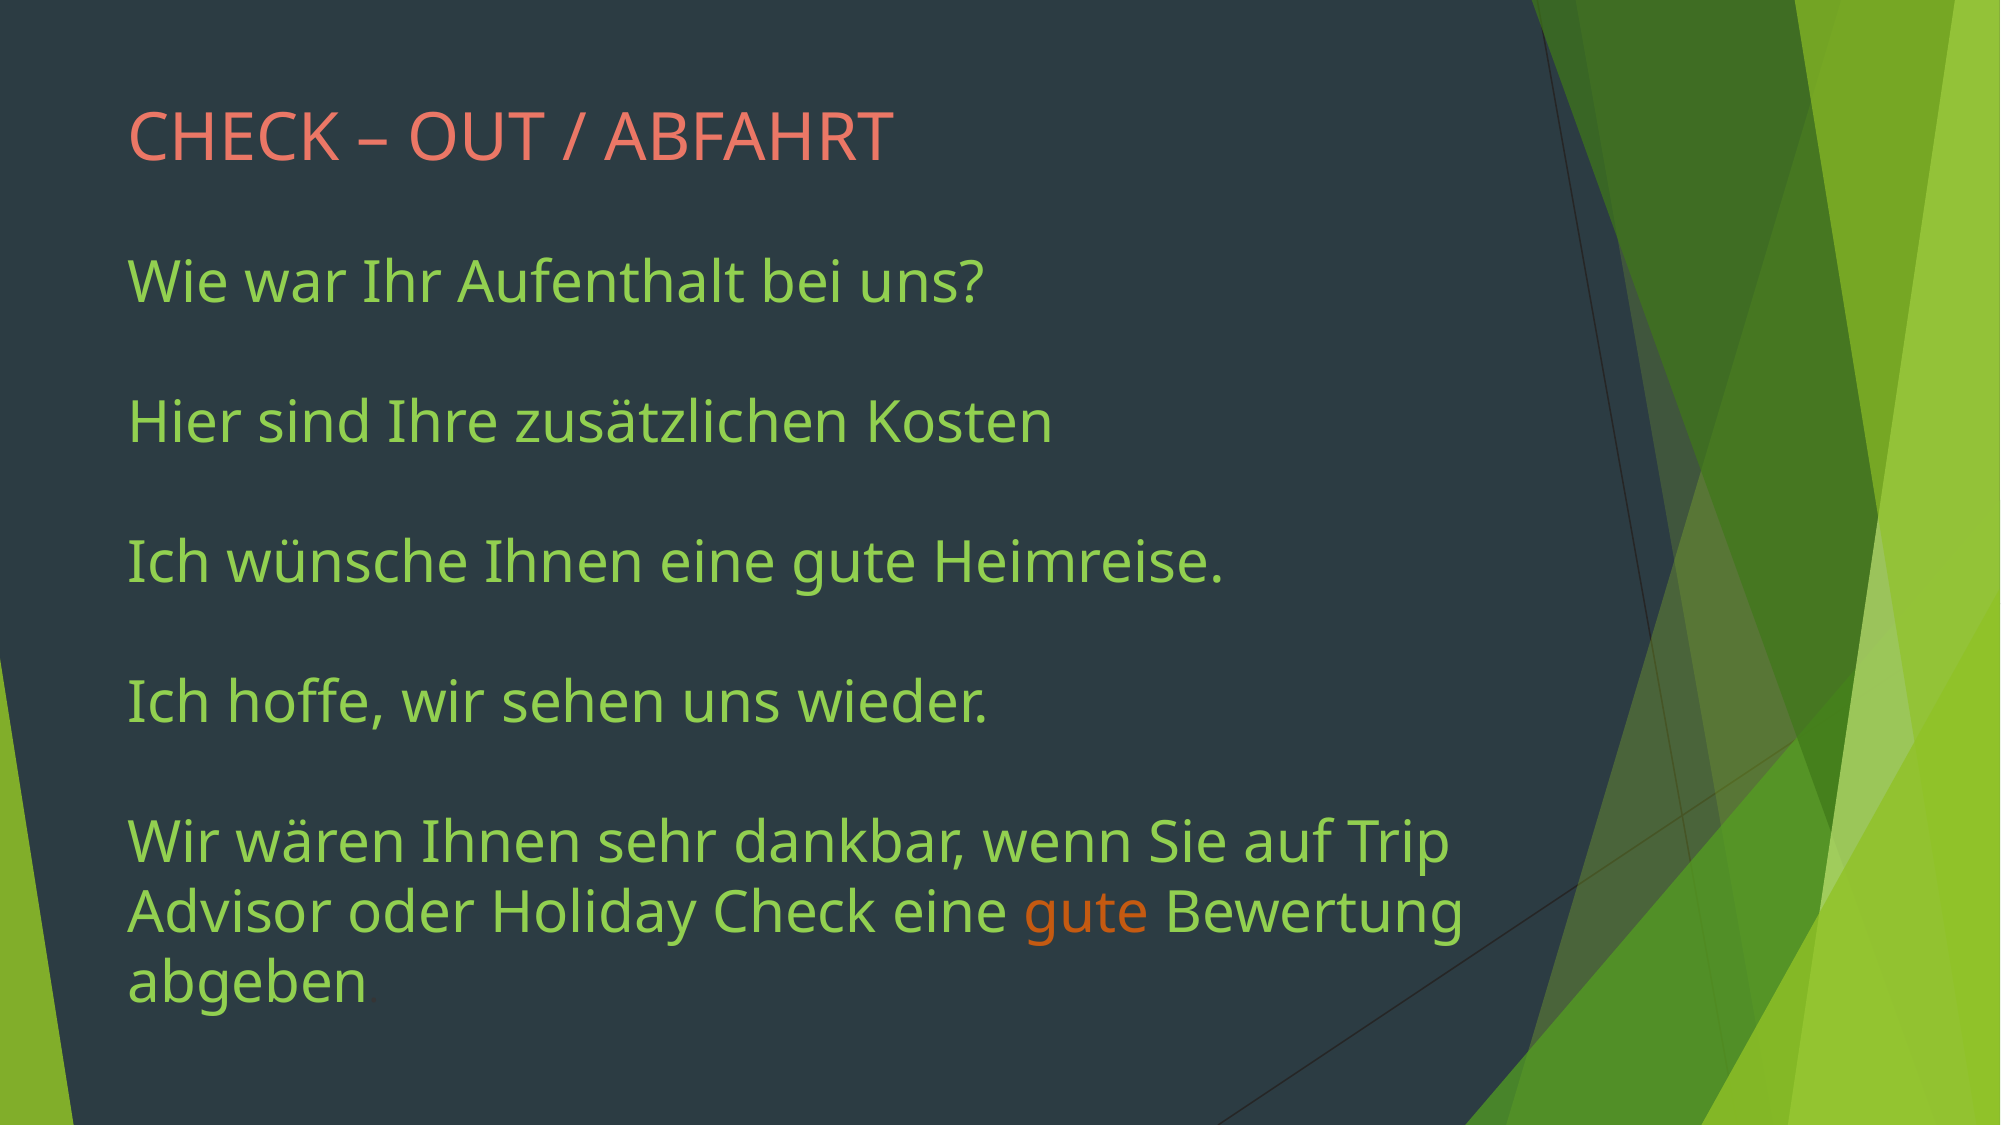

CHECK – OUT / ABFAHRT
Wie war Ihr Aufenthalt bei uns?
Hier sind Ihre zusätzlichen Kosten
Ich wünsche Ihnen eine gute Heimreise.
Ich hoffe, wir sehen uns wieder.
Wir wären Ihnen sehr dankbar, wenn Sie auf Trip Advisor oder Holiday Check eine gute Bewertung abgeben.